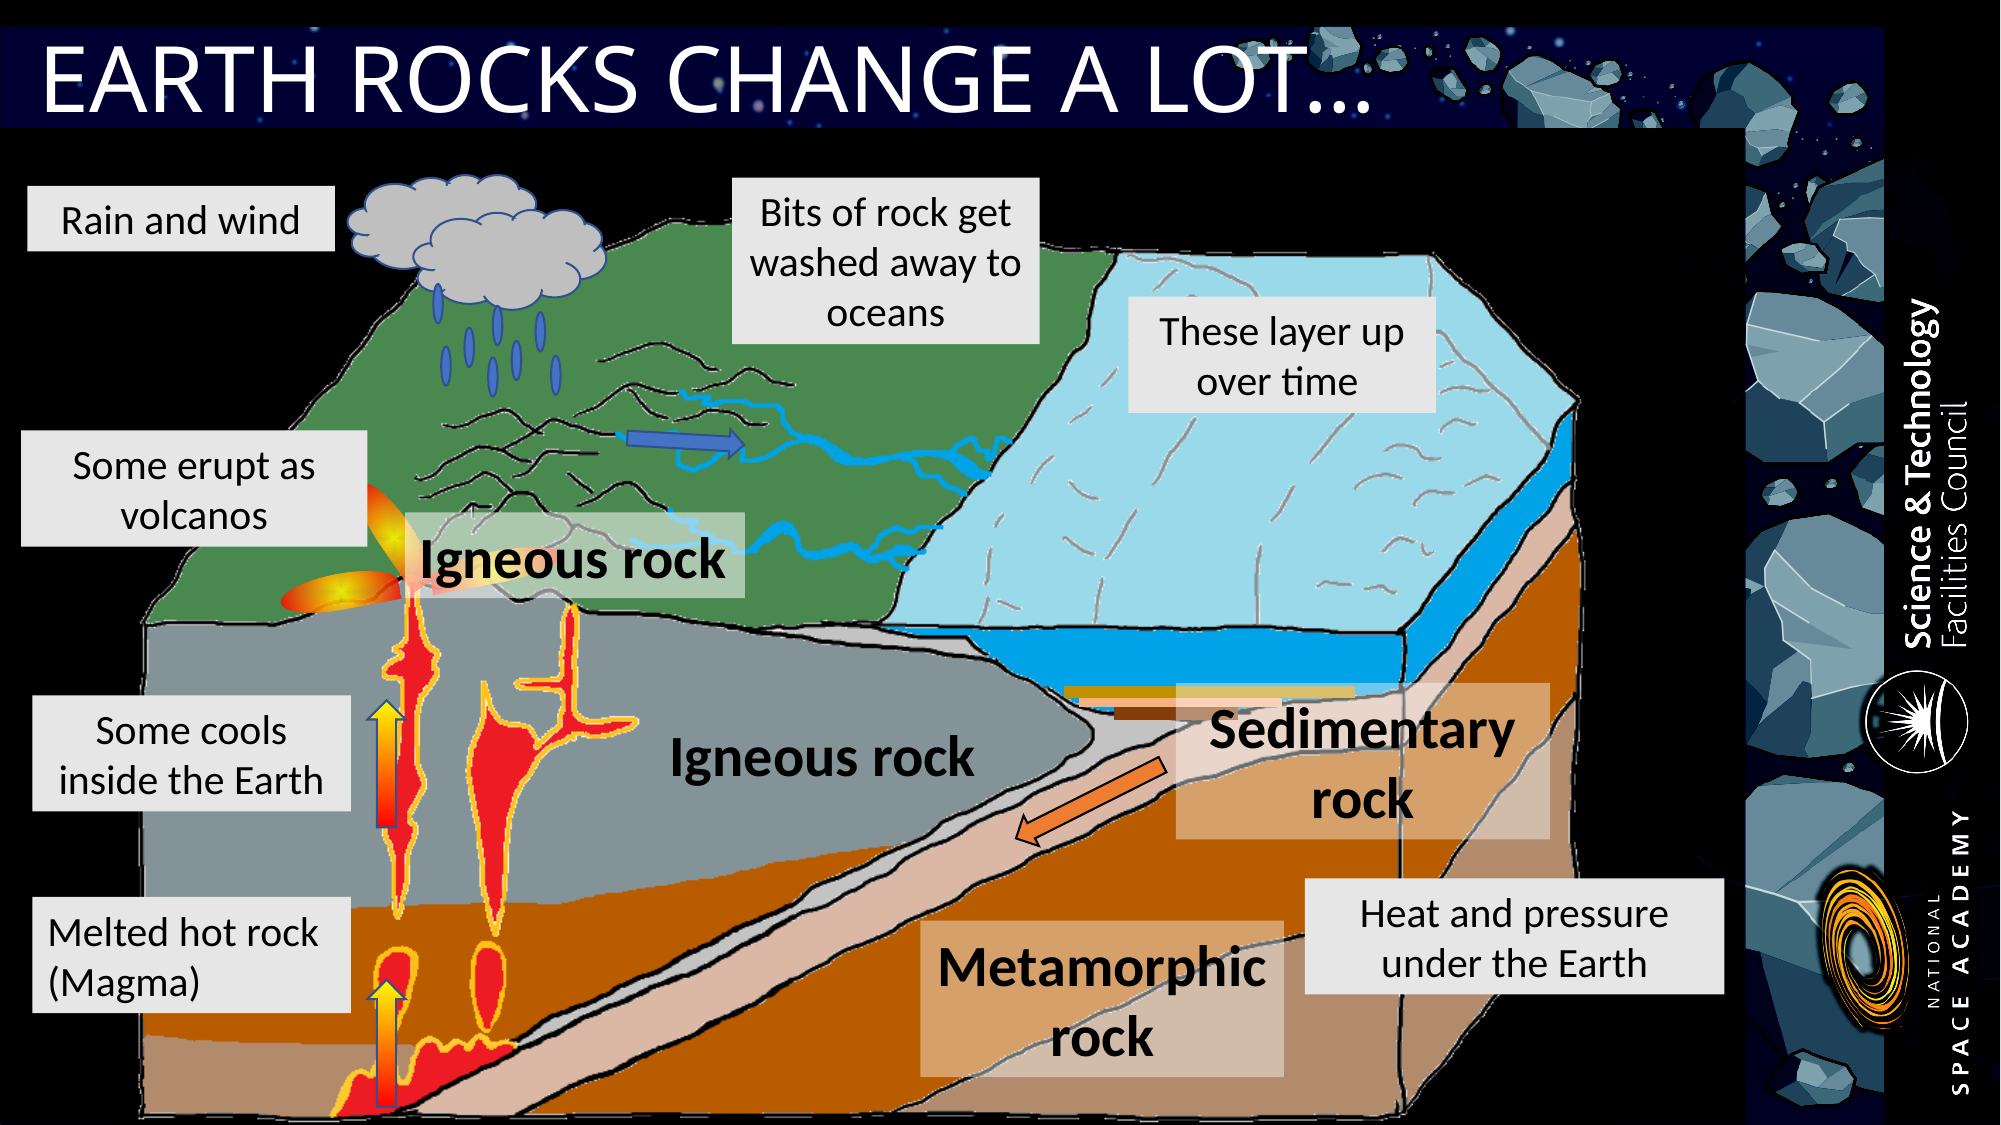

EARTH ROCKS CHANGE A LOT…
Bits of rock get washed away to oceans
Rain and wind
These layer up over time
Some erupt as volcanos
Igneous rock
Sedimentary rock
Some cools inside the Earth
Igneous rock
Heat and pressure under the Earth
Melted hot rock
(Magma)
Metamorphic rock
Branding